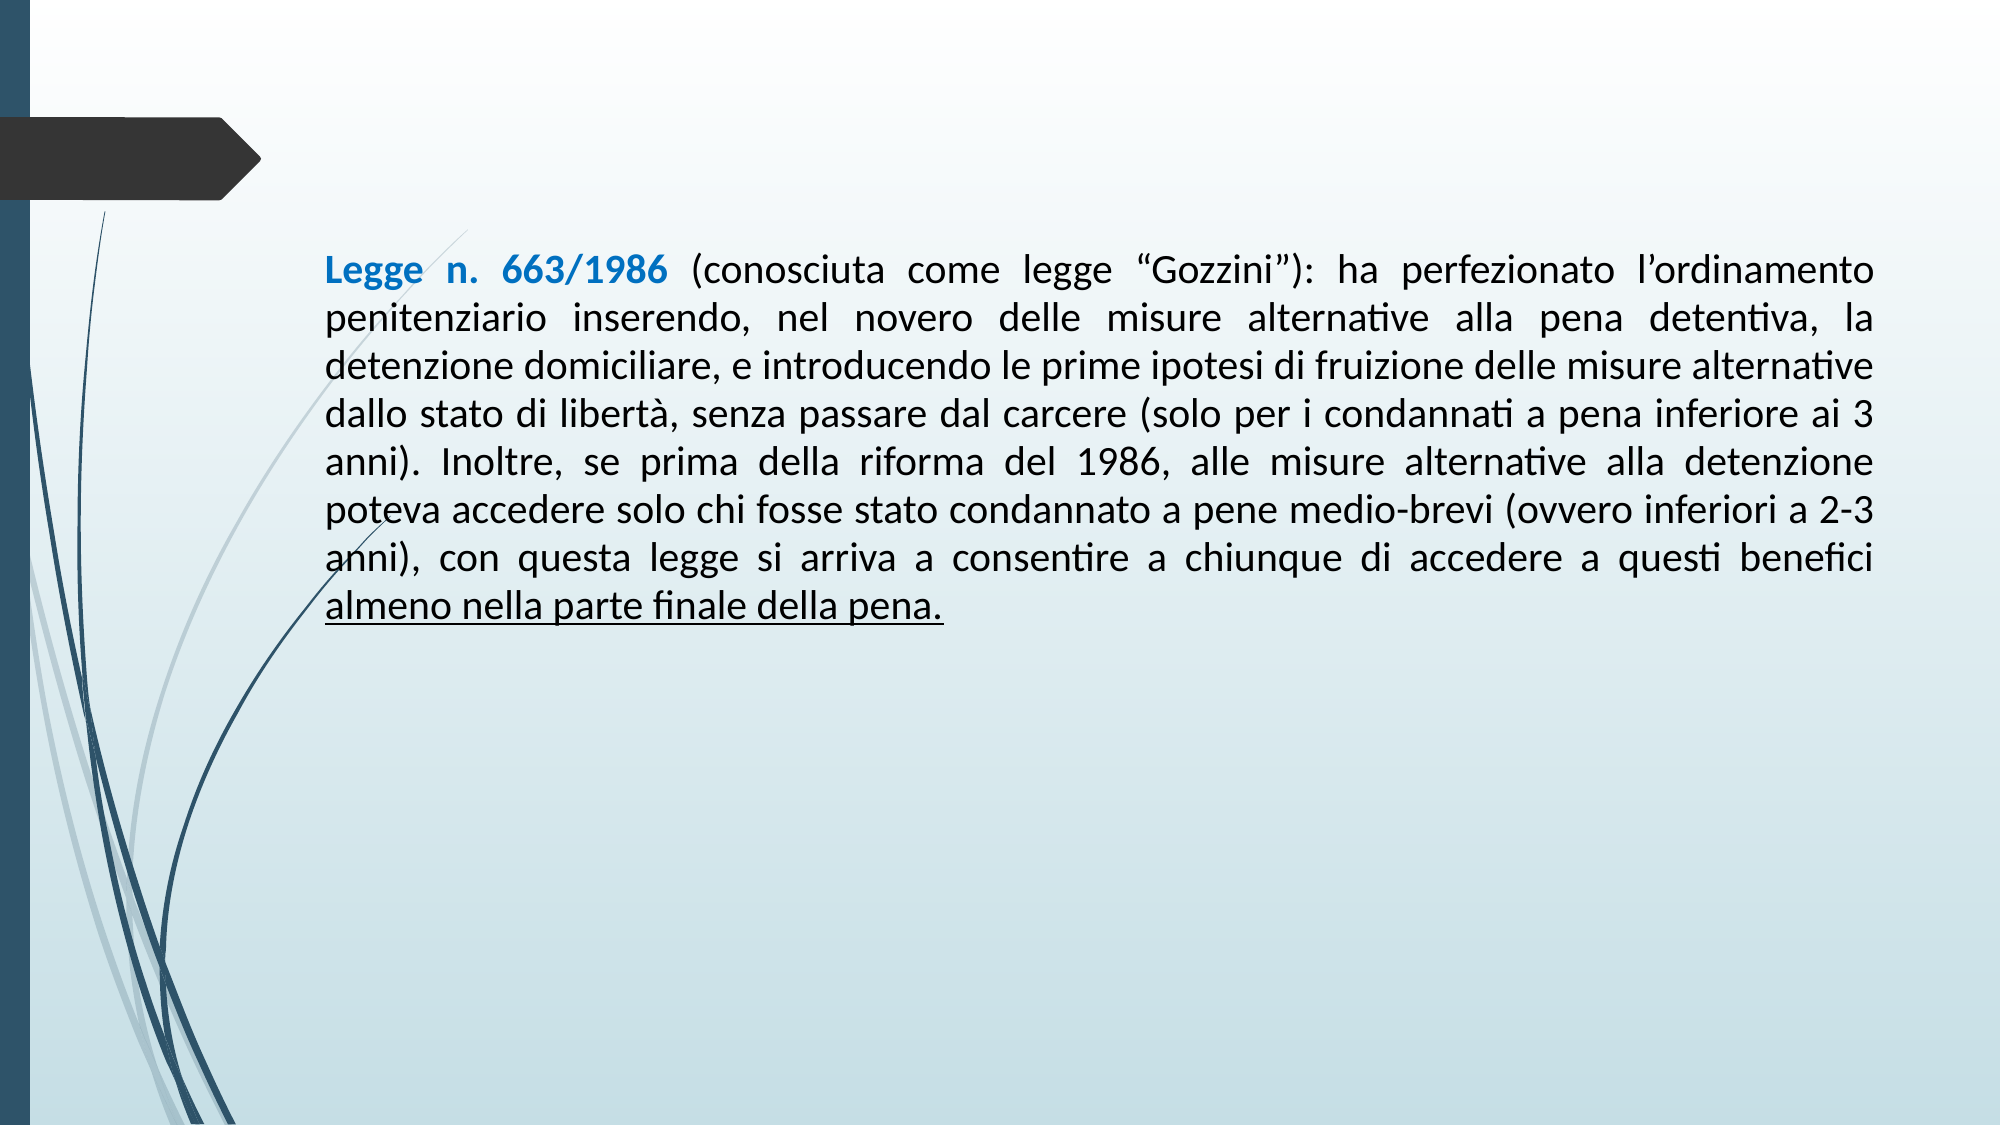

# Legge n. 663/1986 (conosciuta come legge “Gozzini”): ha perfezionato l’ordinamento penitenziario inserendo, nel novero delle misure alternative alla pena detentiva, la detenzione domiciliare, e introducendo le prime ipotesi di fruizione delle misure alternative dallo stato di libertà, senza passare dal carcere (solo per i condannati a pena inferiore ai 3 anni). Inoltre, se prima della riforma del 1986, alle misure alternative alla detenzione poteva accedere solo chi fosse stato condannato a pene medio-brevi (ovvero inferiori a 2-3 anni), con questa legge si arriva a consentire a chiunque di accedere a questi benefici almeno nella parte finale della pena.